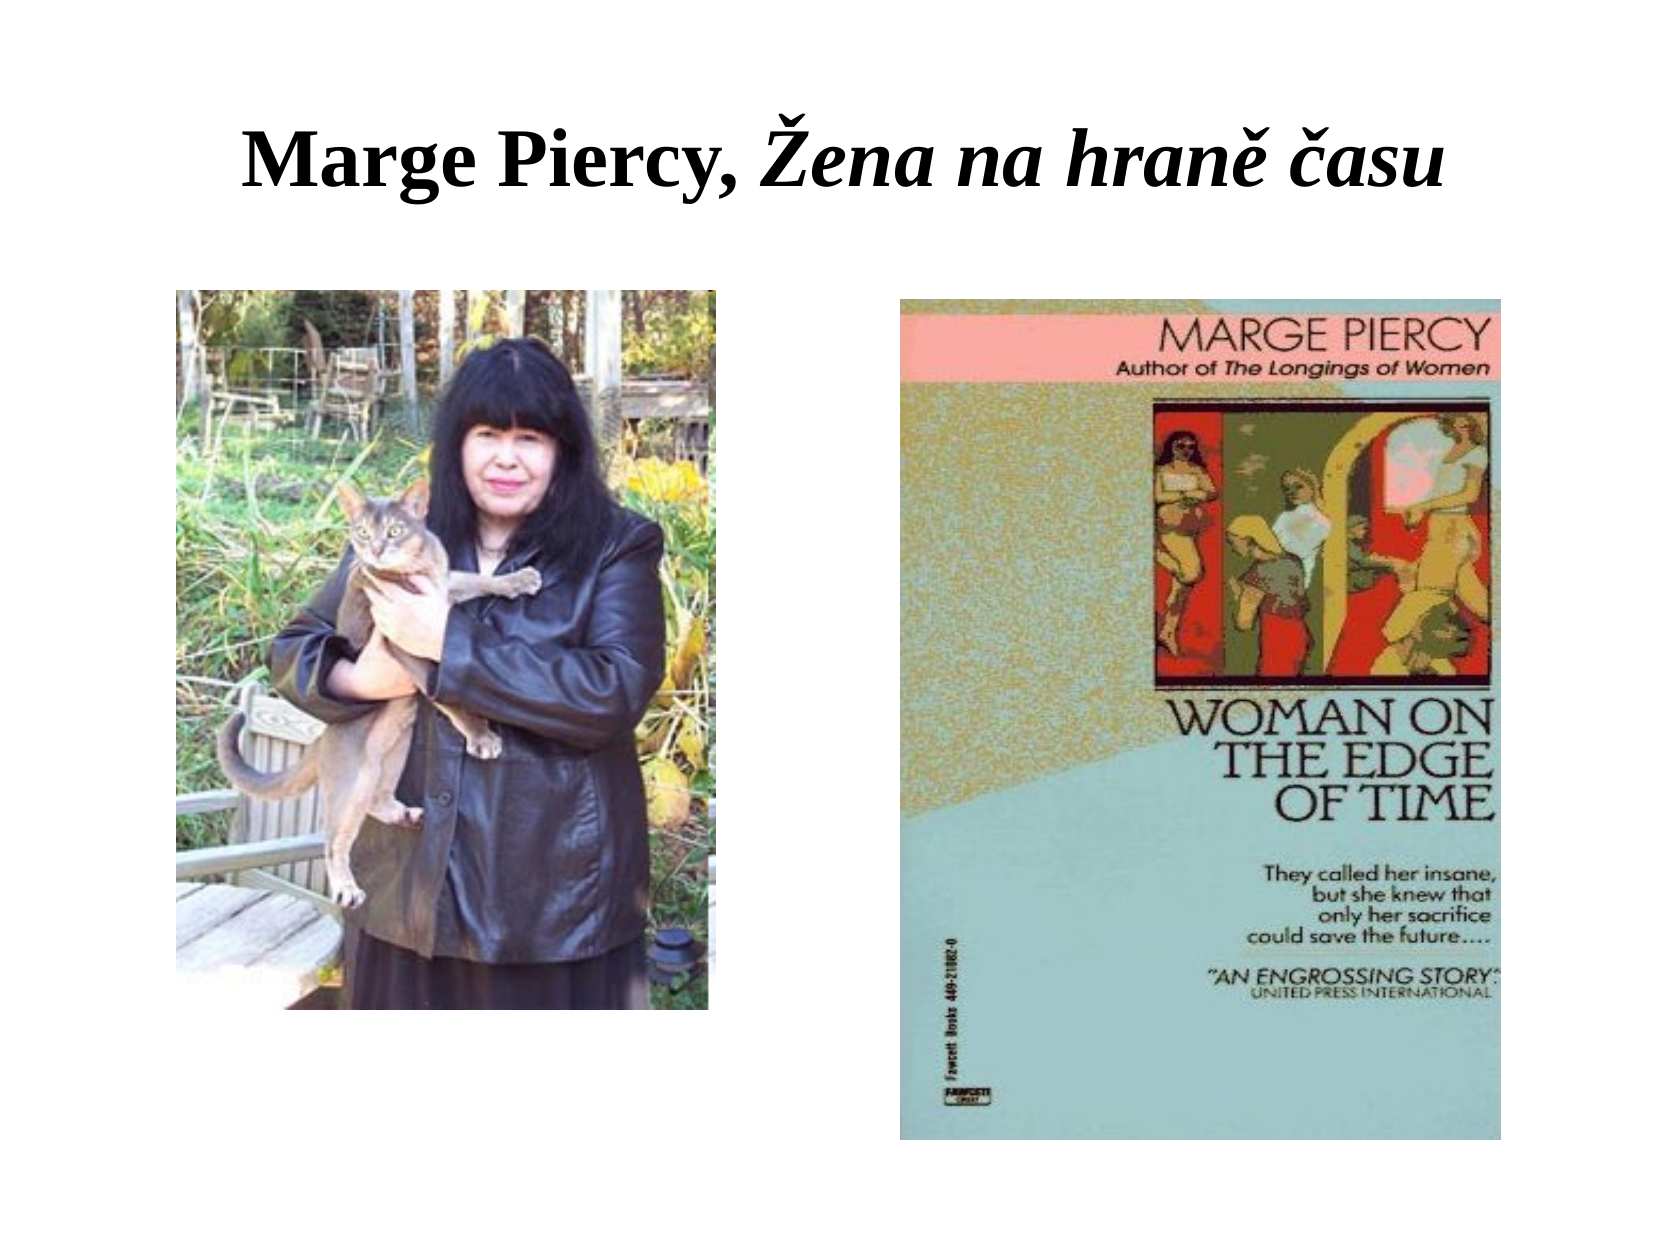

# Marge Piercy, Žena na hraně času